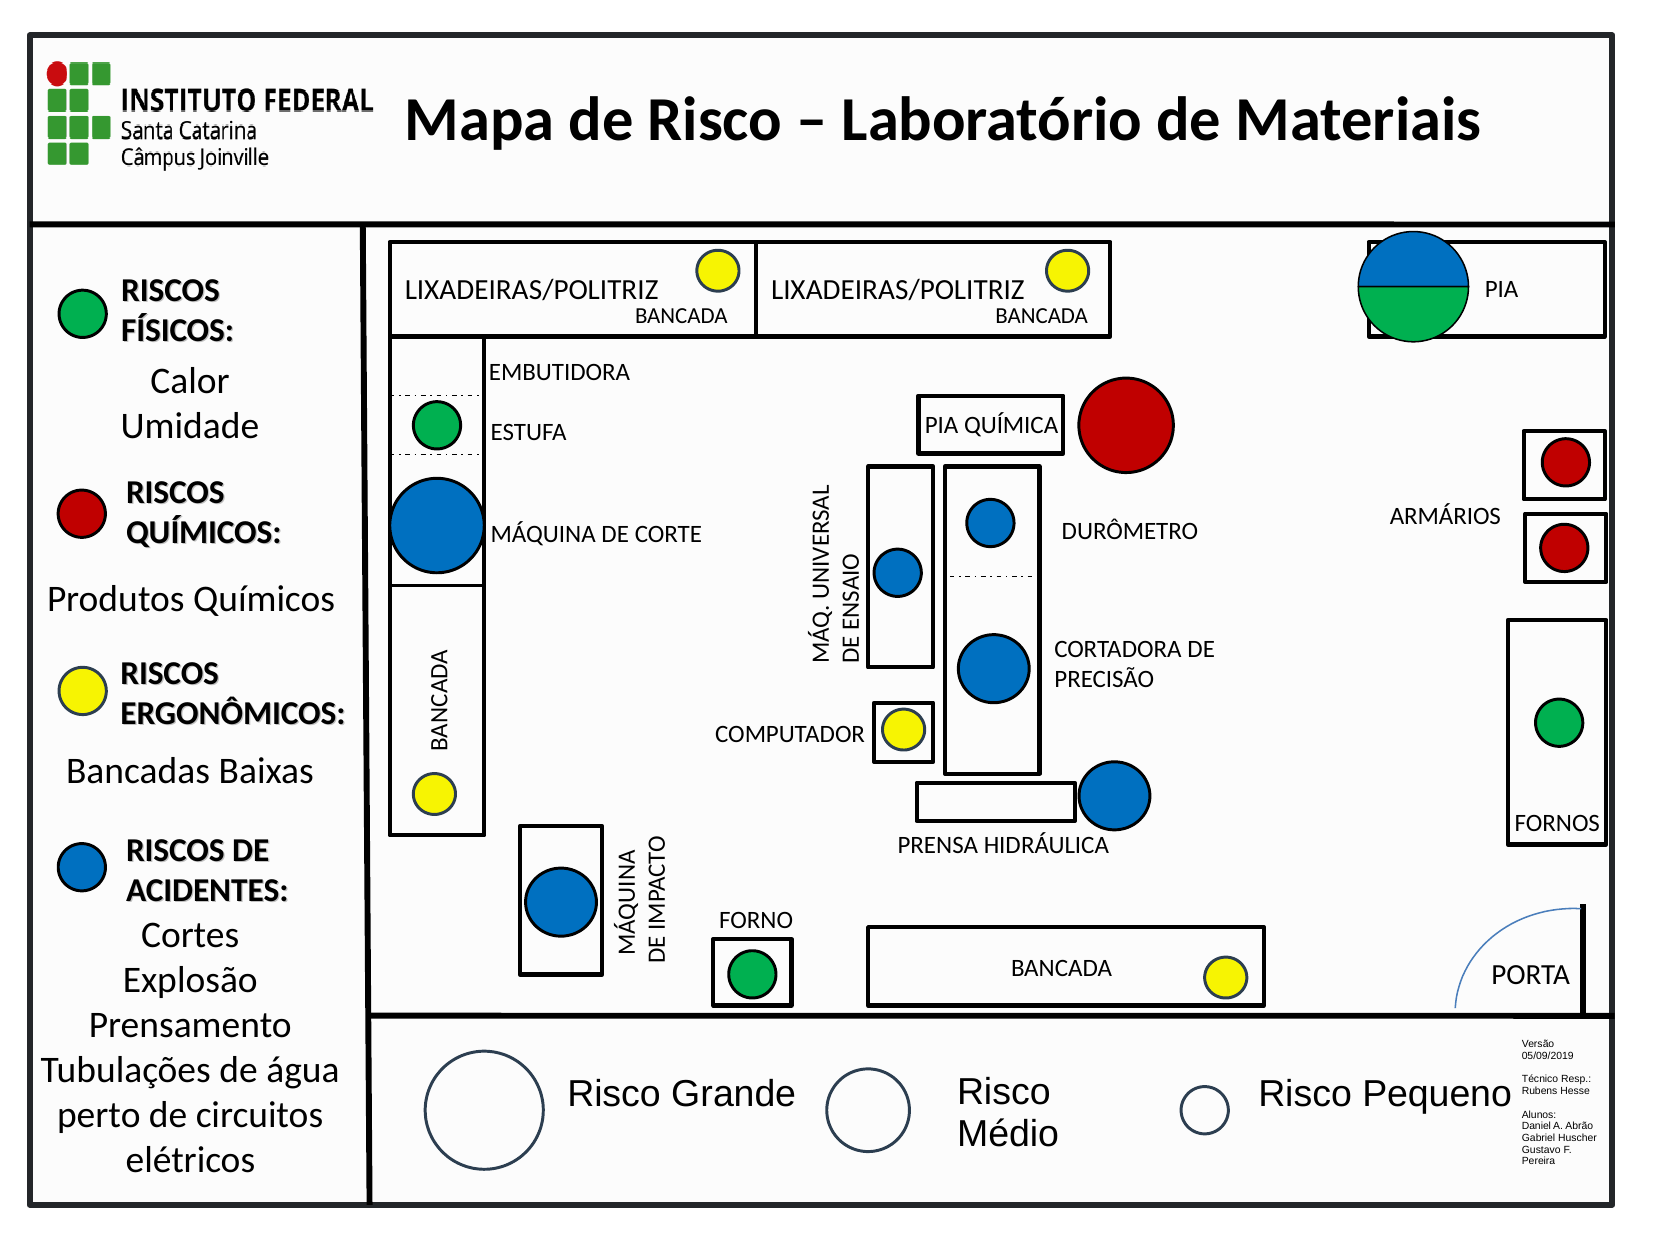

Mapa de Risco – Laboratório de Materiais
### Chart
| Category | Vendas |
|---|---|
| 1º Tri | 5.0 |
| 2º Tri | 5.0 |
| None | None |
| None | None |
RISCOS FÍSICOS:
LIXADEIRAS/POLITRIZ
LIXADEIRAS/POLITRIZ
PIA
BANCADA
BANCADA
EMBUTIDORA
Calor
Umidade
PIA QUÍMICA
ESTUFA
RISCOS QUÍMICOS:
ARMÁRIOS
DURÔMETRO
MÁQUINA DE CORTE
MÁQ. UNIVERSAL
DE ENSAIO
Produtos Químicos
CORTADORA DE PRECISÃO
BANCADA
RISCOS ERGONÔMICOS:
COMPUTADOR
Bancadas Baixas
FORNOS
RISCOS DE ACIDENTES:
PRENSA HIDRÁULICA
MÁQUINA
DE IMPACTO
FORNO
Cortes
Explosão
Prensamento
Tubulações de água perto de circuitos elétricos
BANCADA
PORTA
Versão
05/09/2019
Técnico Resp.:
Rubens Hesse
Alunos:
Daniel A. Abrão
Gabriel Huscher
Gustavo F. Pereira
Risco
Médio
Risco Grande
Risco Pequeno